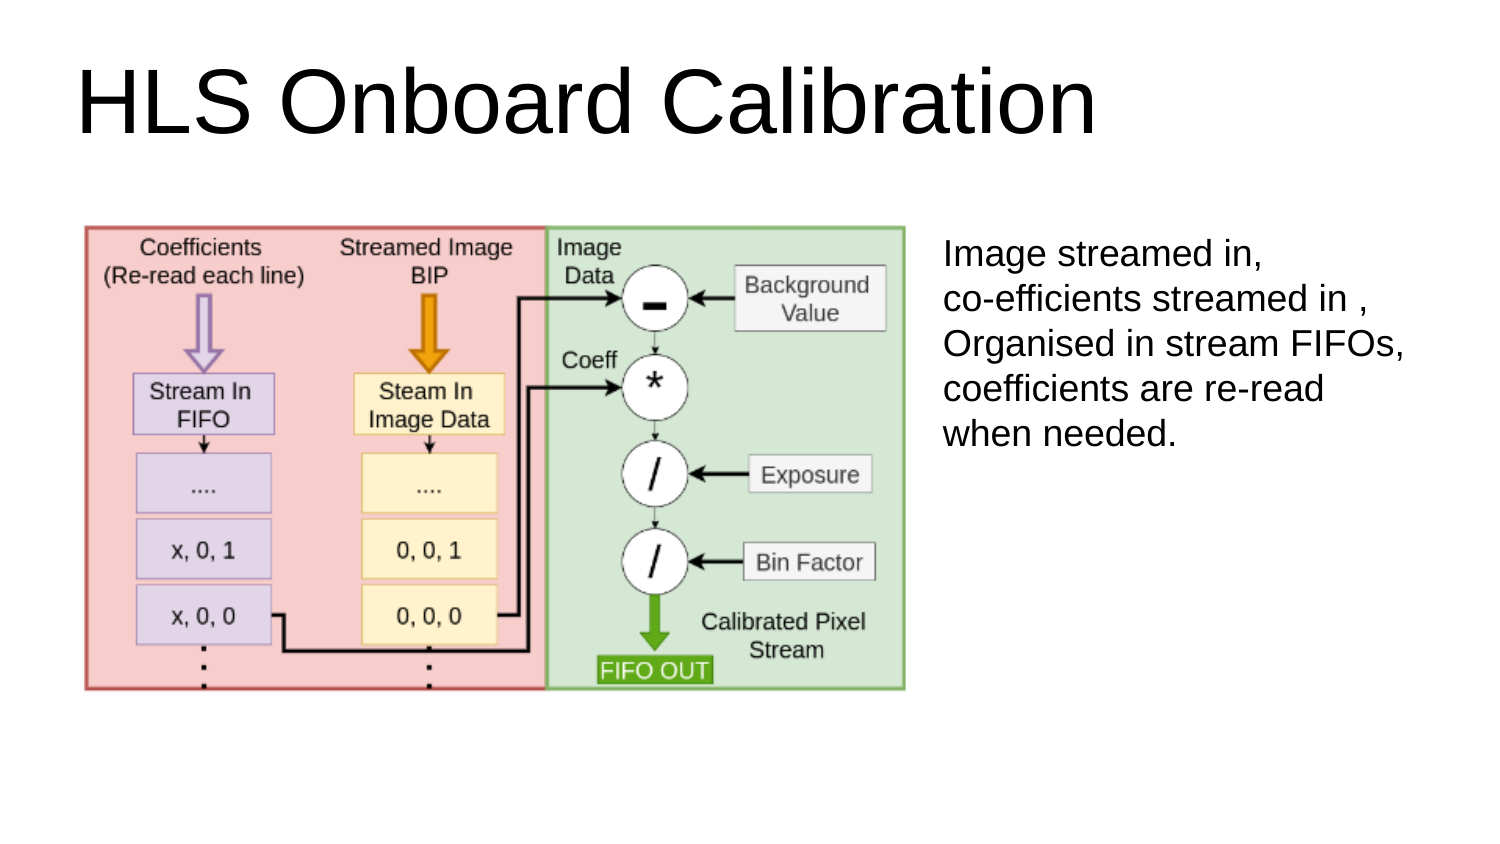

# HLS Onboard Calibration
Image streamed in,
co-efficients streamed in ,
Organised in stream FIFOs, coefficients are re-read when needed.